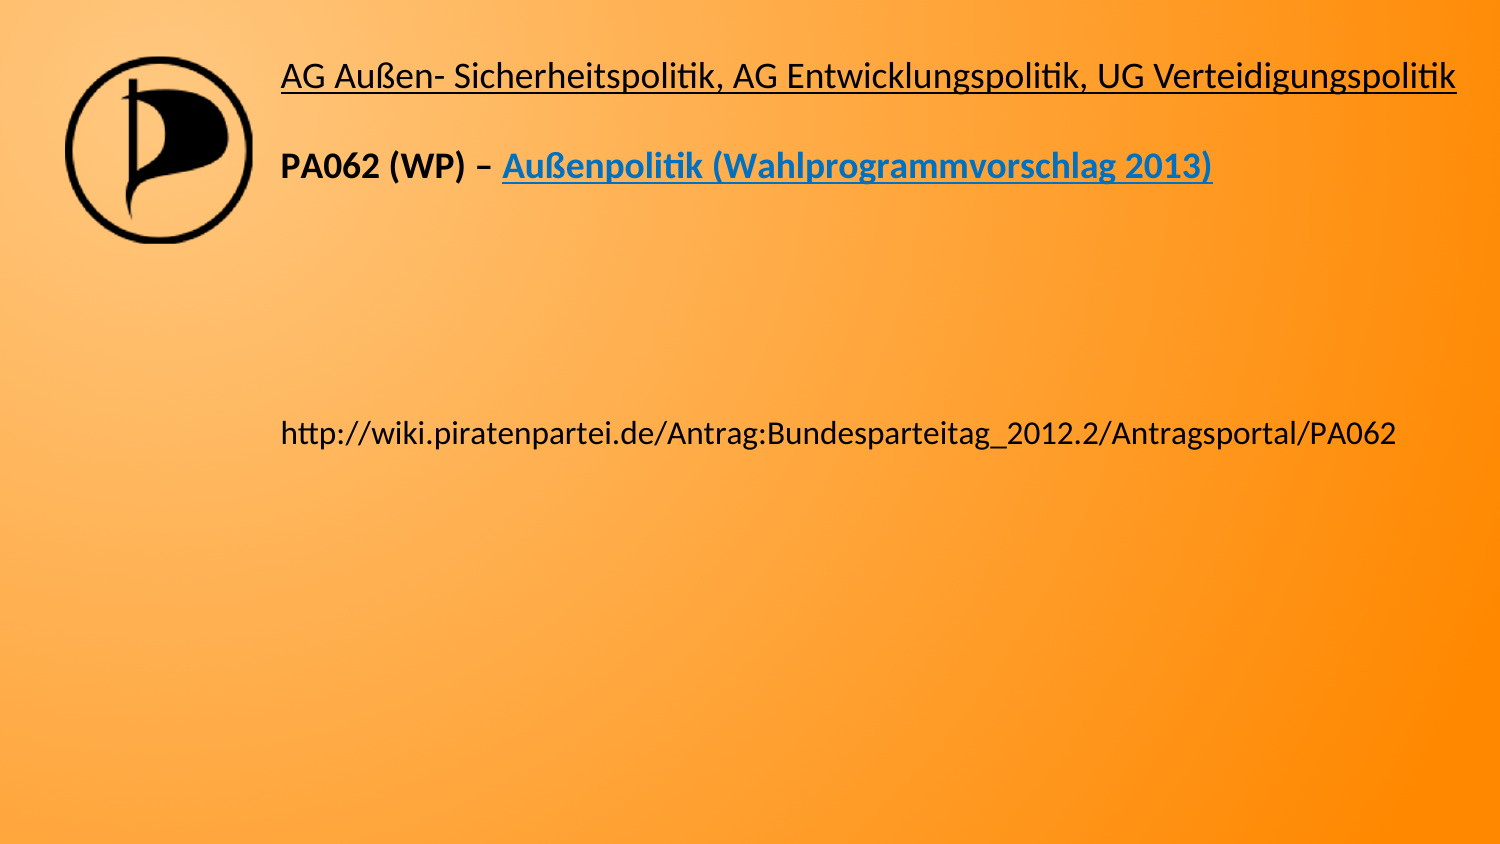

AG Außen- Sicherheitspolitik, AG Entwicklungspolitik, UG Verteidigungspolitik
PA062 (WP) – Außenpolitik (Wahlprogrammvorschlag 2013)
http://wiki.piratenpartei.de/Antrag:Bundesparteitag_2012.2/Antragsportal/PA062